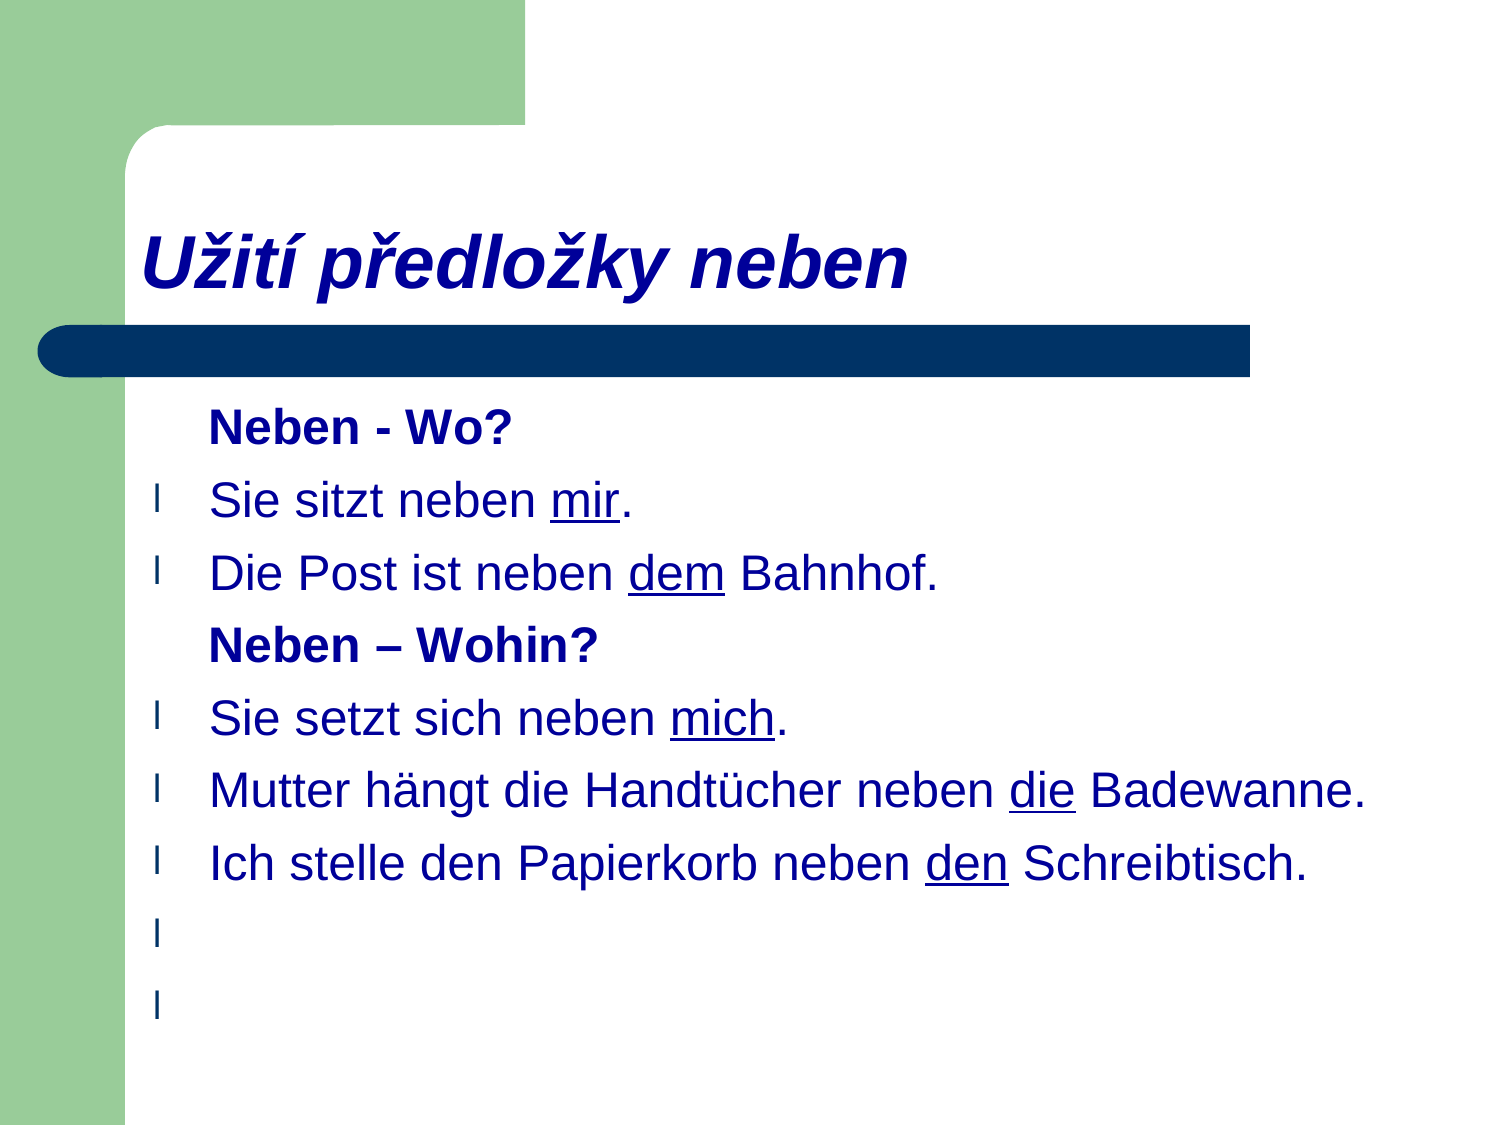

# Užití předložky neben
Neben - Wo?
Sie sitzt neben mir.
Die Post ist neben dem Bahnhof.
Neben – Wohin?
Sie setzt sich neben mich.
Mutter hängt die Handtücher neben die Badewanne.
Ich stelle den Papierkorb neben den Schreibtisch.